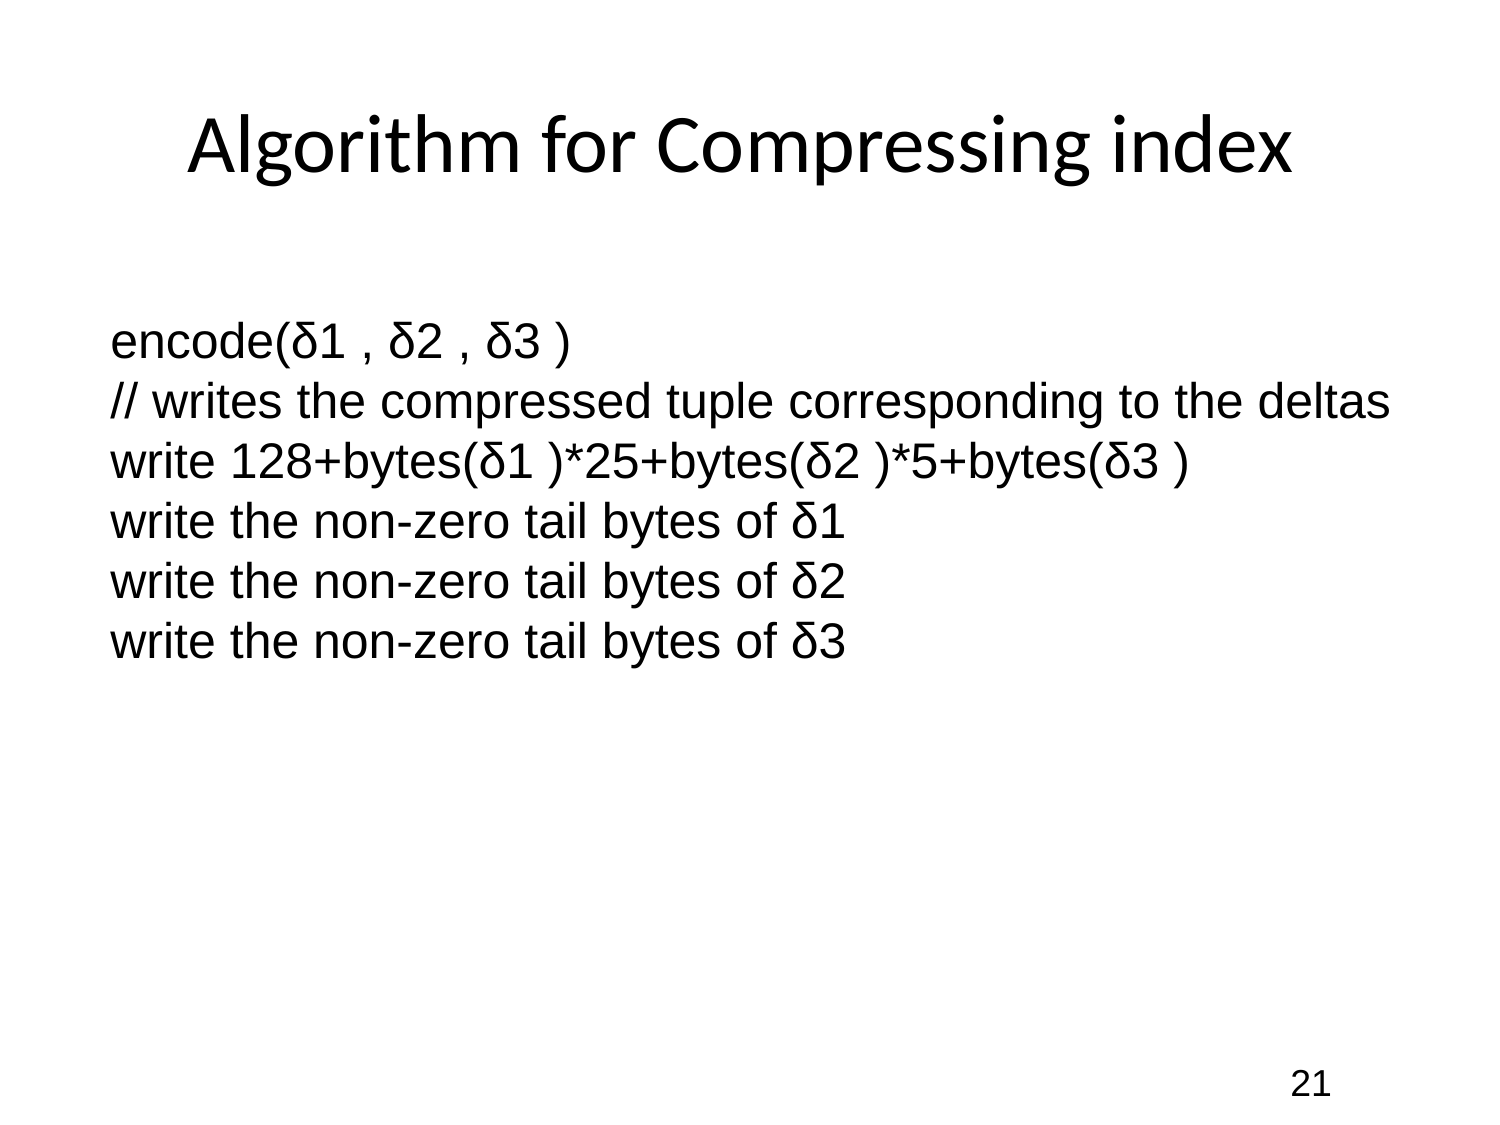

Algorithm for Compressing index
encode(δ1 , δ2 , δ3 )
// writes the compressed tuple corresponding to the deltas
write 128+bytes(δ1 )*25+bytes(δ2 )*5+bytes(δ3 )
write the non-zero tail bytes of δ1
write the non-zero tail bytes of δ2
write the non-zero tail bytes of δ3